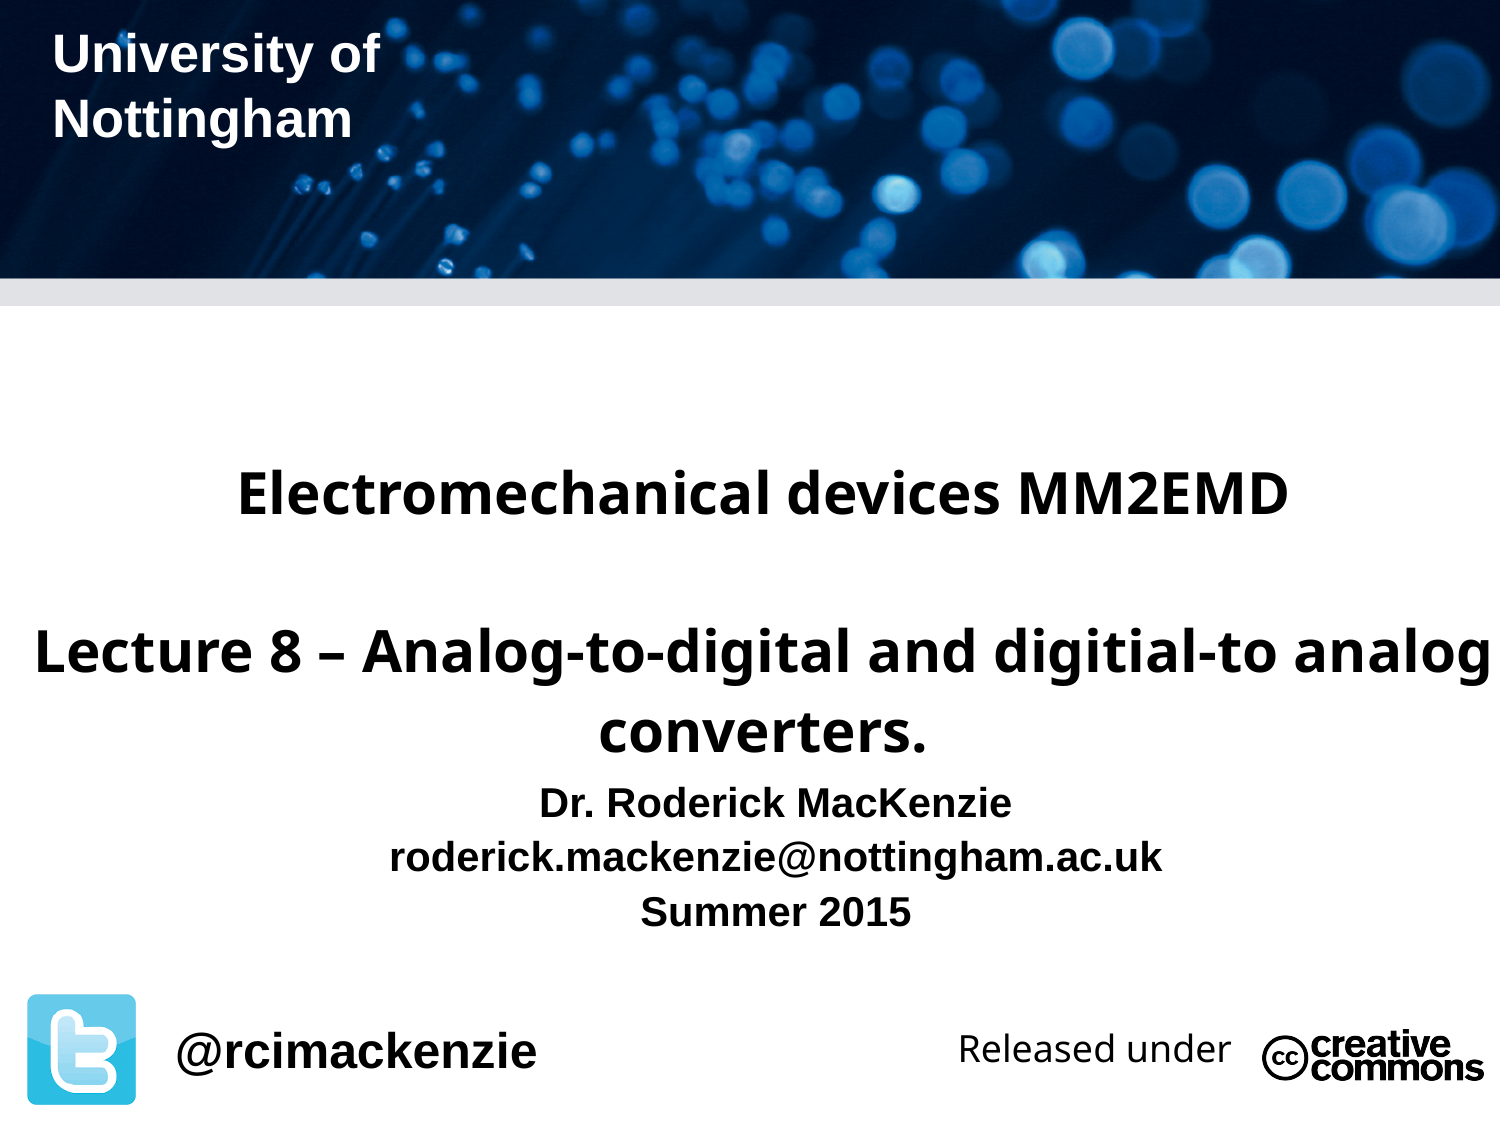

Electromechanical devices MM2EMD
Lecture 8 – Analog-to-digital and digitial-to analog converters.
# Dr. Roderick MacKenzie
roderick.mackenzie@nottingham.ac.uk
Summer 2015
@rcimackenzie
Released under